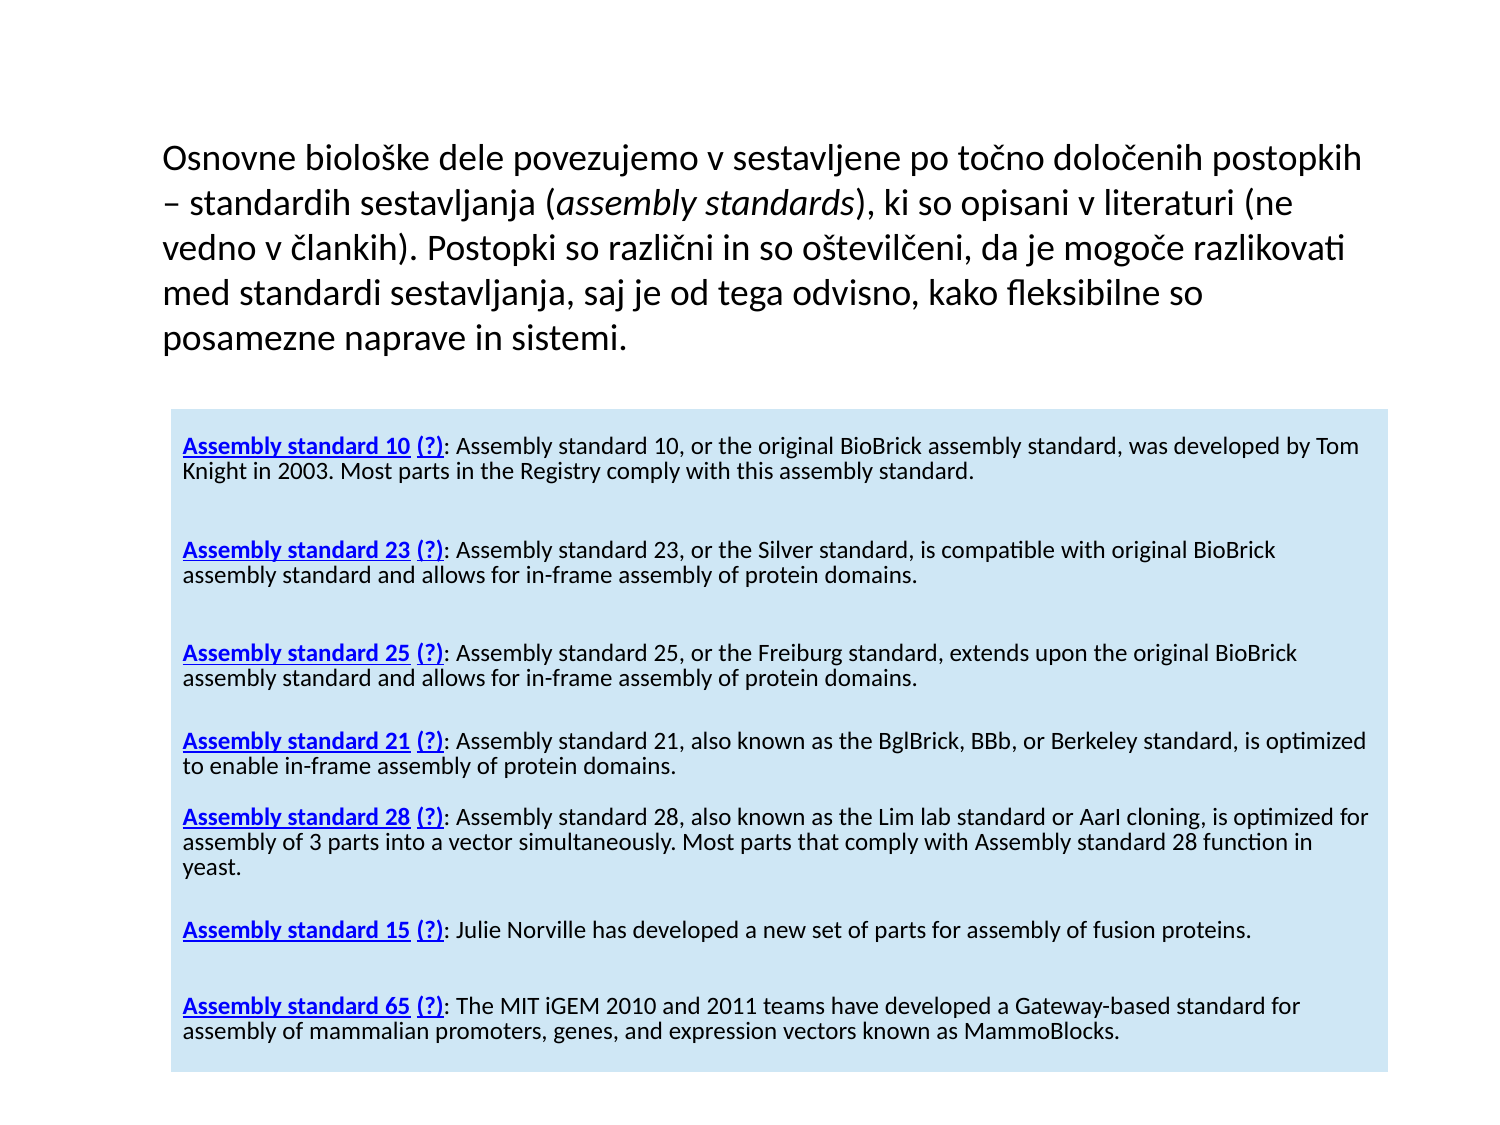

Osnovne biološke dele povezujemo v sestavljene po točno določenih postopkih – standardih sestavljanja (assembly standards), ki so opisani v literaturi (ne vedno v člankih). Postopki so različni in so oštevilčeni, da je mogoče razlikovati med standardi sestavljanja, saj je od tega odvisno, kako fleksibilne so posamezne naprave in sistemi.
| Assembly standard 10 (?): Assembly standard 10, or the original BioBrick assembly standard, was developed by Tom Knight in 2003. Most parts in the Registry comply with this assembly standard. |
| --- |
| Assembly standard 23 (?): Assembly standard 23, or the Silver standard, is compatible with original BioBrick assembly standard and allows for in-frame assembly of protein domains. |
| Assembly standard 25 (?): Assembly standard 25, or the Freiburg standard, extends upon the original BioBrick assembly standard and allows for in-frame assembly of protein domains. |
| Assembly standard 21 (?): Assembly standard 21, also known as the BglBrick, BBb, or Berkeley standard, is optimized to enable in-frame assembly of protein domains. |
| Assembly standard 28 (?): Assembly standard 28, also known as the Lim lab standard or AarI cloning, is optimized for assembly of 3 parts into a vector simultaneously. Most parts that comply with Assembly standard 28 function in yeast. |
| Assembly standard 15 (?): Julie Norville has developed a new set of parts for assembly of fusion proteins. |
| Assembly standard 65 (?): The MIT iGEM 2010 and 2011 teams have developed a Gateway-based standard for assembly of mammalian promoters, genes, and expression vectors known as MammoBlocks. |